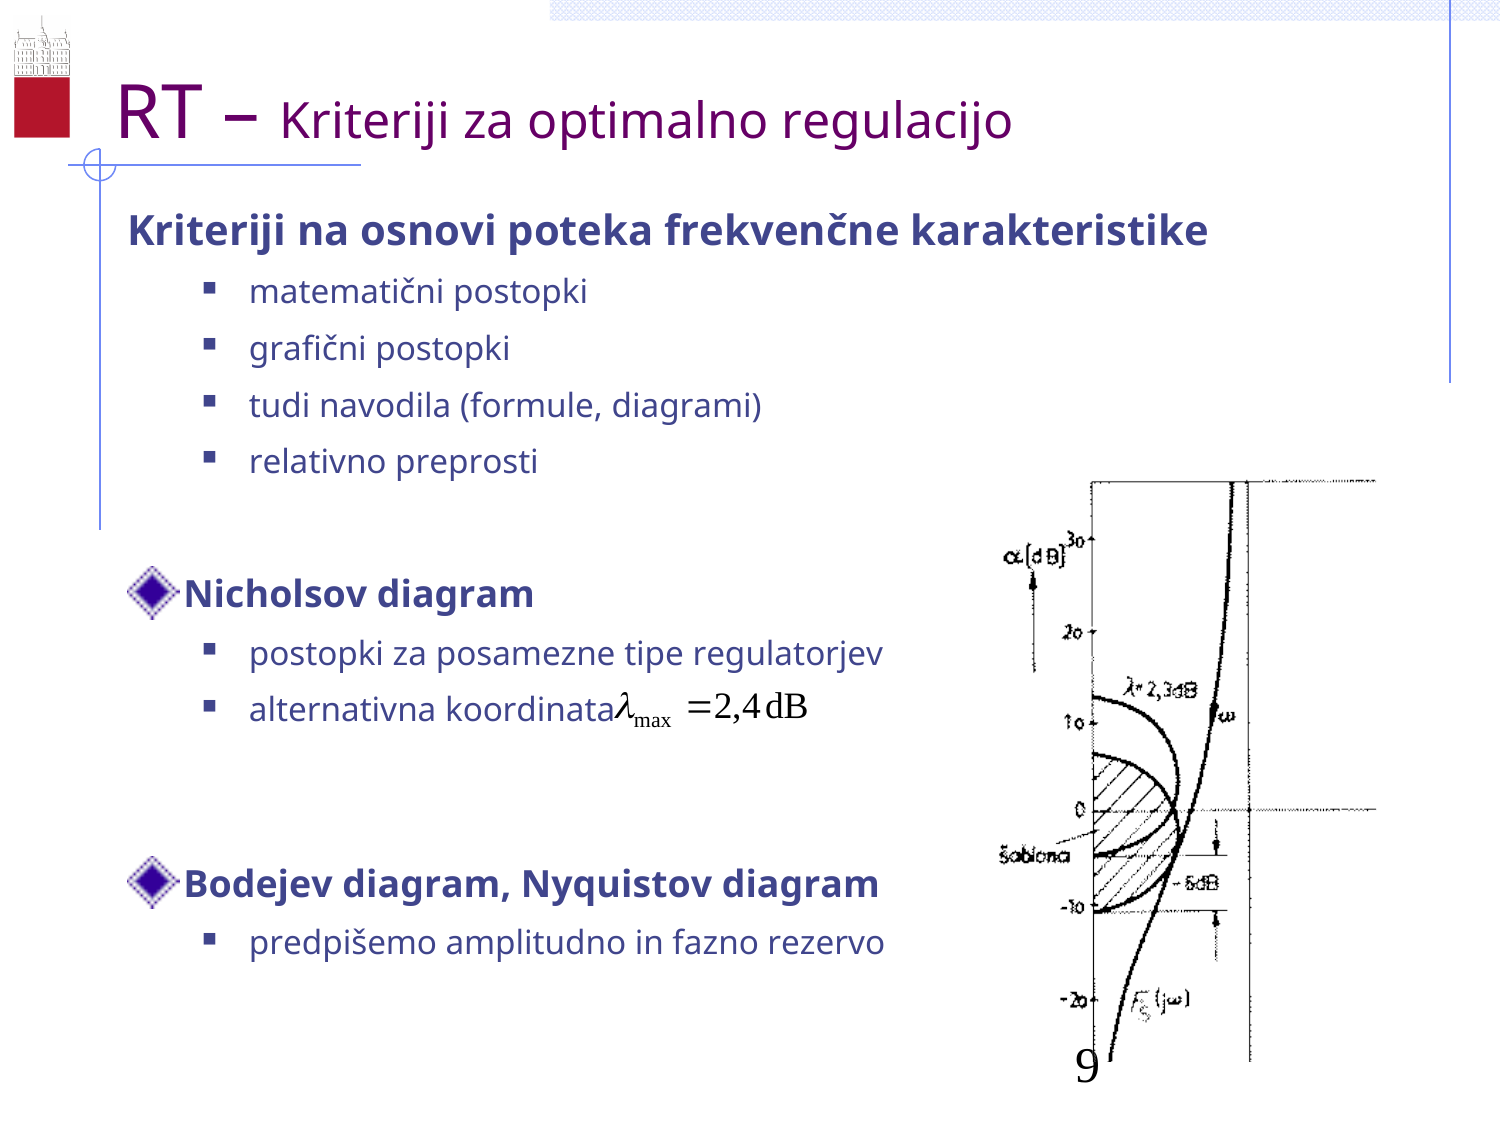

RT – Kriteriji za optimalno regulacijo
# Kriteriji na osnovi poteka frekvenčne karakteristike
matematični postopki
grafični postopki
tudi navodila (formule, diagrami)
relativno preprosti
Nicholsov diagram
postopki za posamezne tipe regulatorjev
alternativna koordinata
Bodejev diagram, Nyquistov diagram
predpišemo amplitudno in fazno rezervo
9